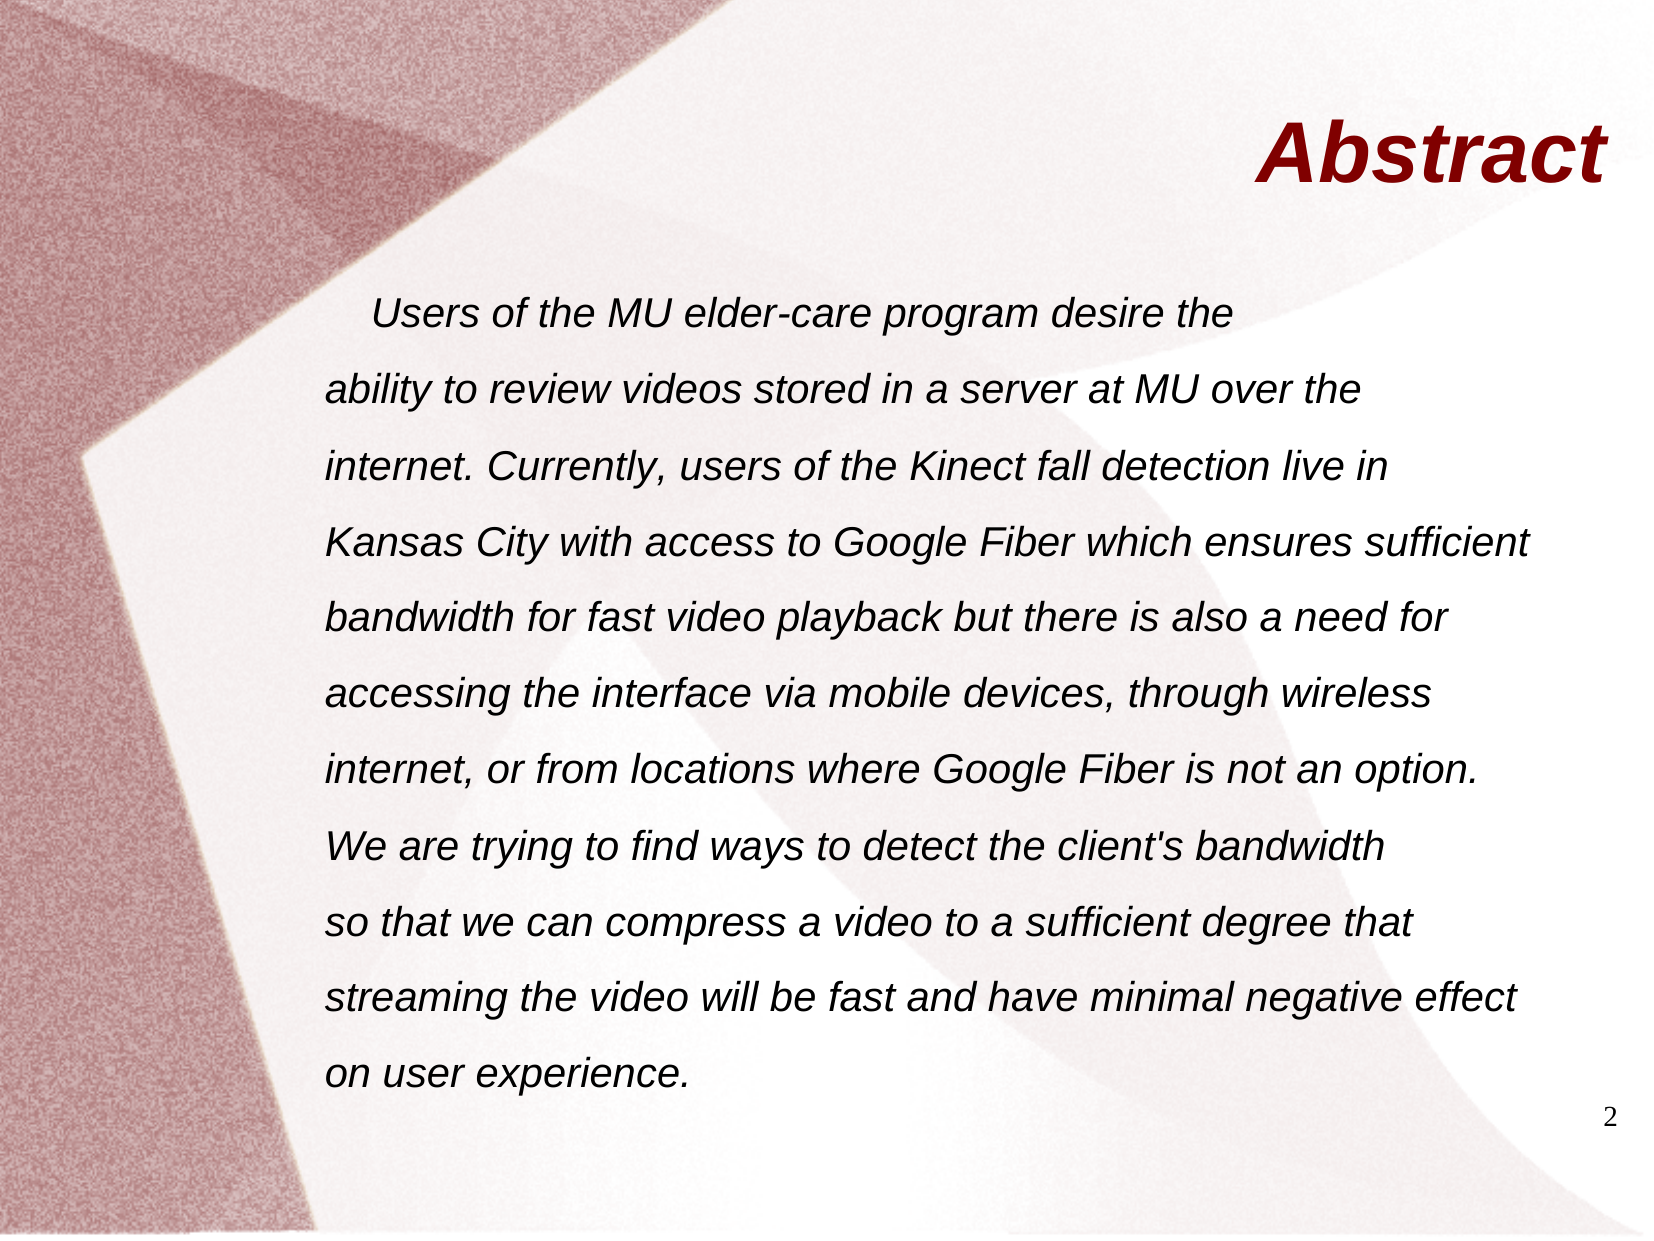

# Abstract
 Users of the MU elder-care program desire the
ability to review videos stored in a server at MU over the
internet. Currently, users of the Kinect fall detection live in
Kansas City with access to Google Fiber which ensures sufficient
bandwidth for fast video playback but there is also a need for
accessing the interface via mobile devices, through wireless
internet, or from locations where Google Fiber is not an option.
We are trying to find ways to detect the client's bandwidth
so that we can compress a video to a sufficient degree that
streaming the video will be fast and have minimal negative effect
on user experience.
2